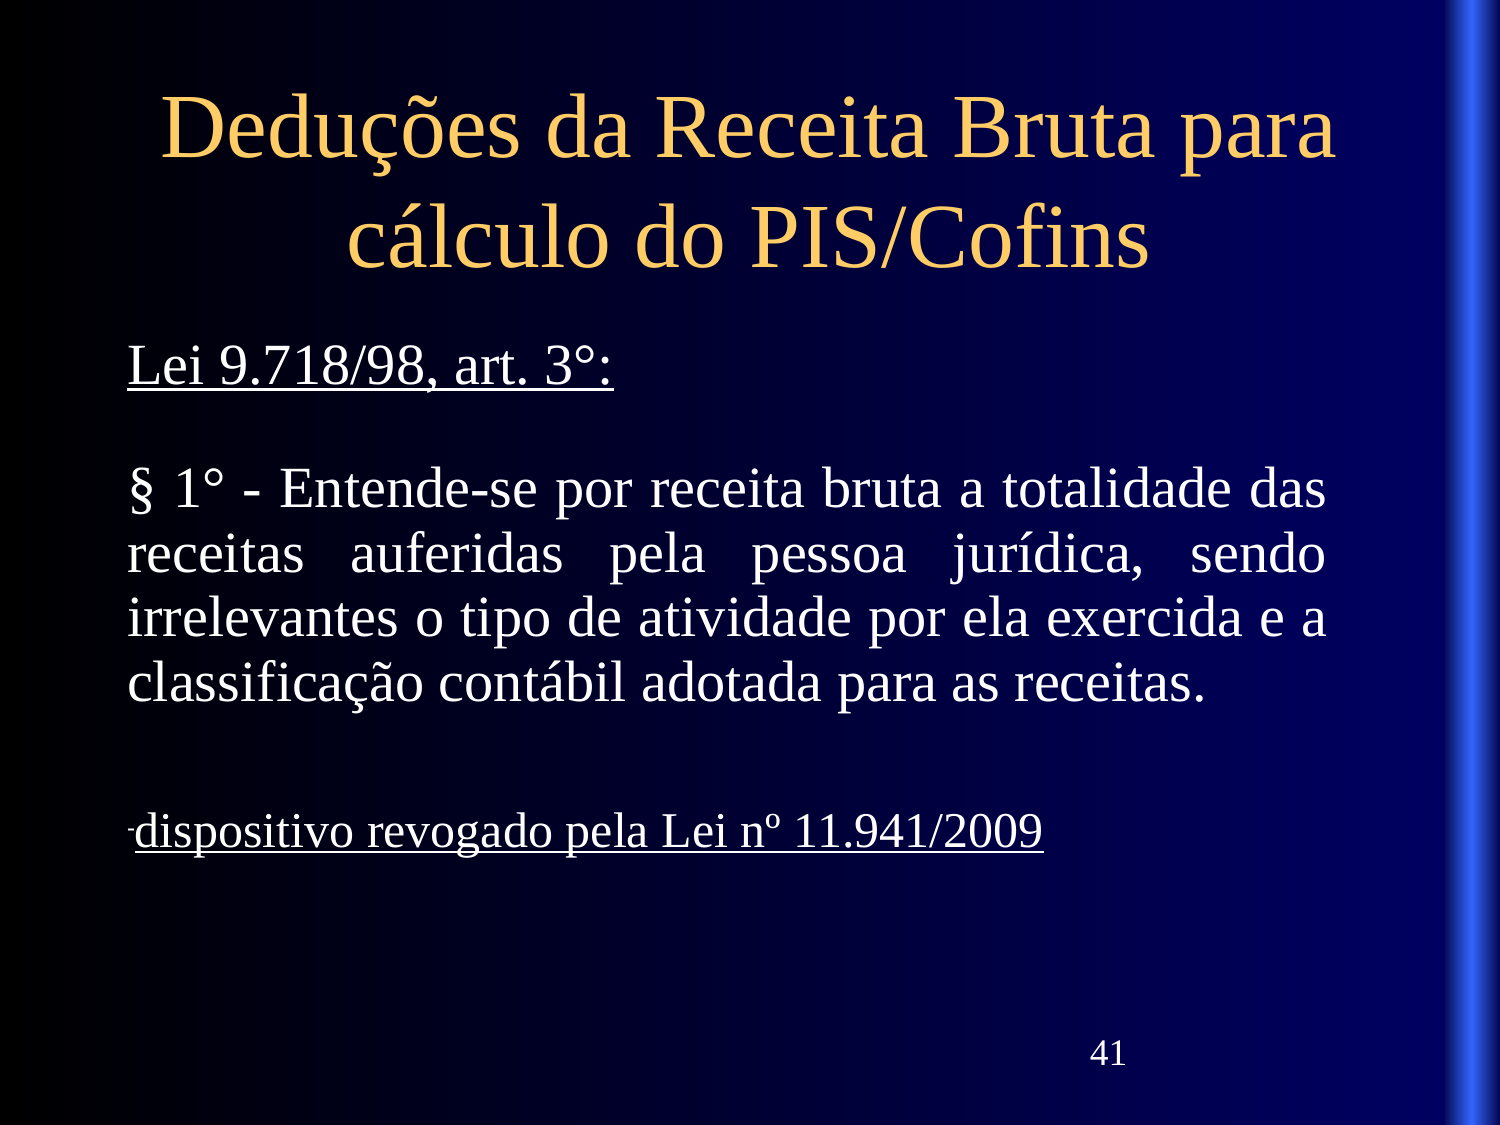

# Deduções da Receita Bruta para cálculo do PIS/Cofins
Lei 9.718/98, art. 3°:
§ 1° - Entende-se por receita bruta a totalidade das receitas auferidas pela pessoa jurídica, sendo irrelevantes o tipo de atividade por ela exercida e a classificação contábil adotada para as receitas.
dispositivo revogado pela Lei nº 11.941/2009